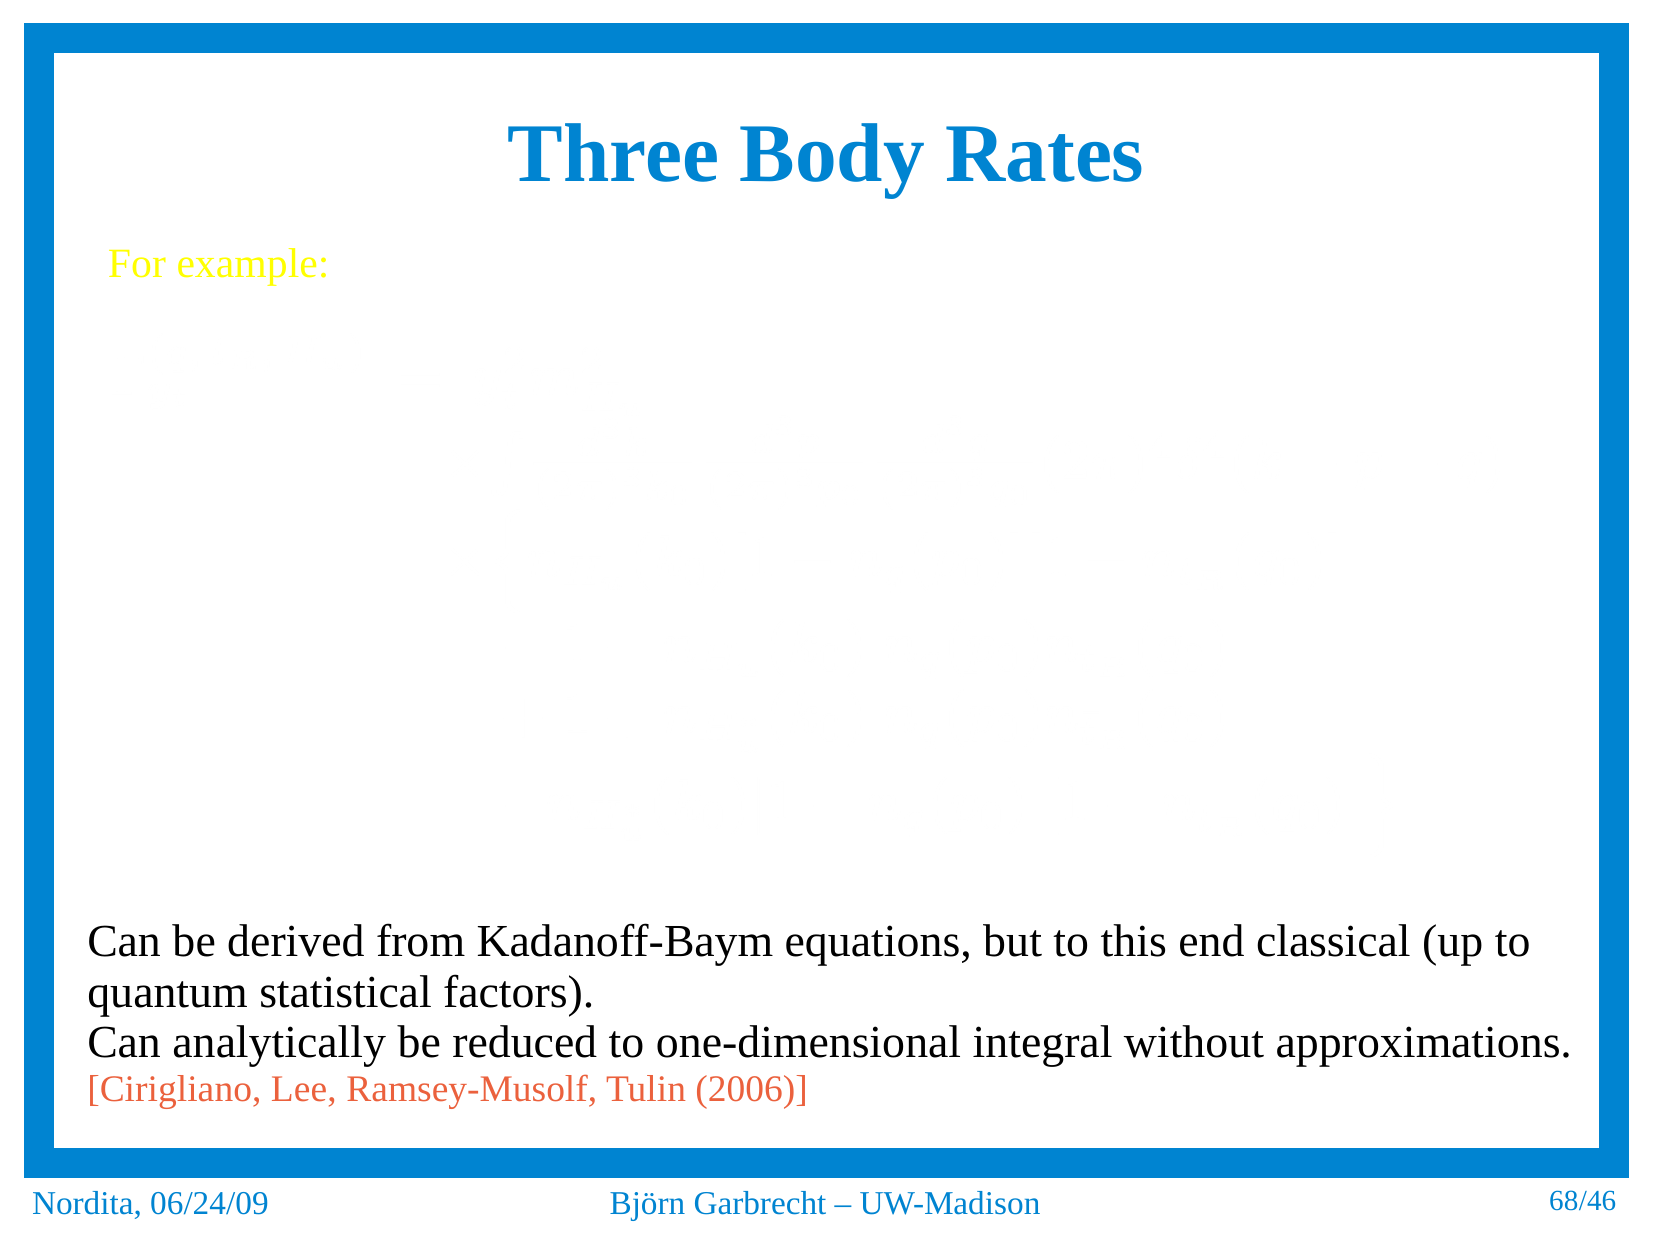

# Three Body Rates
For example:
Can be derived from Kadanoff-Baym equations, but to this end classical (up to
quantum statistical factors).
Can analytically be reduced to one-dimensional integral without approximations.
[Cirigliano, Lee, Ramsey-Musolf, Tulin (2006)]
Björn Garbrecht – UW-Madison
68